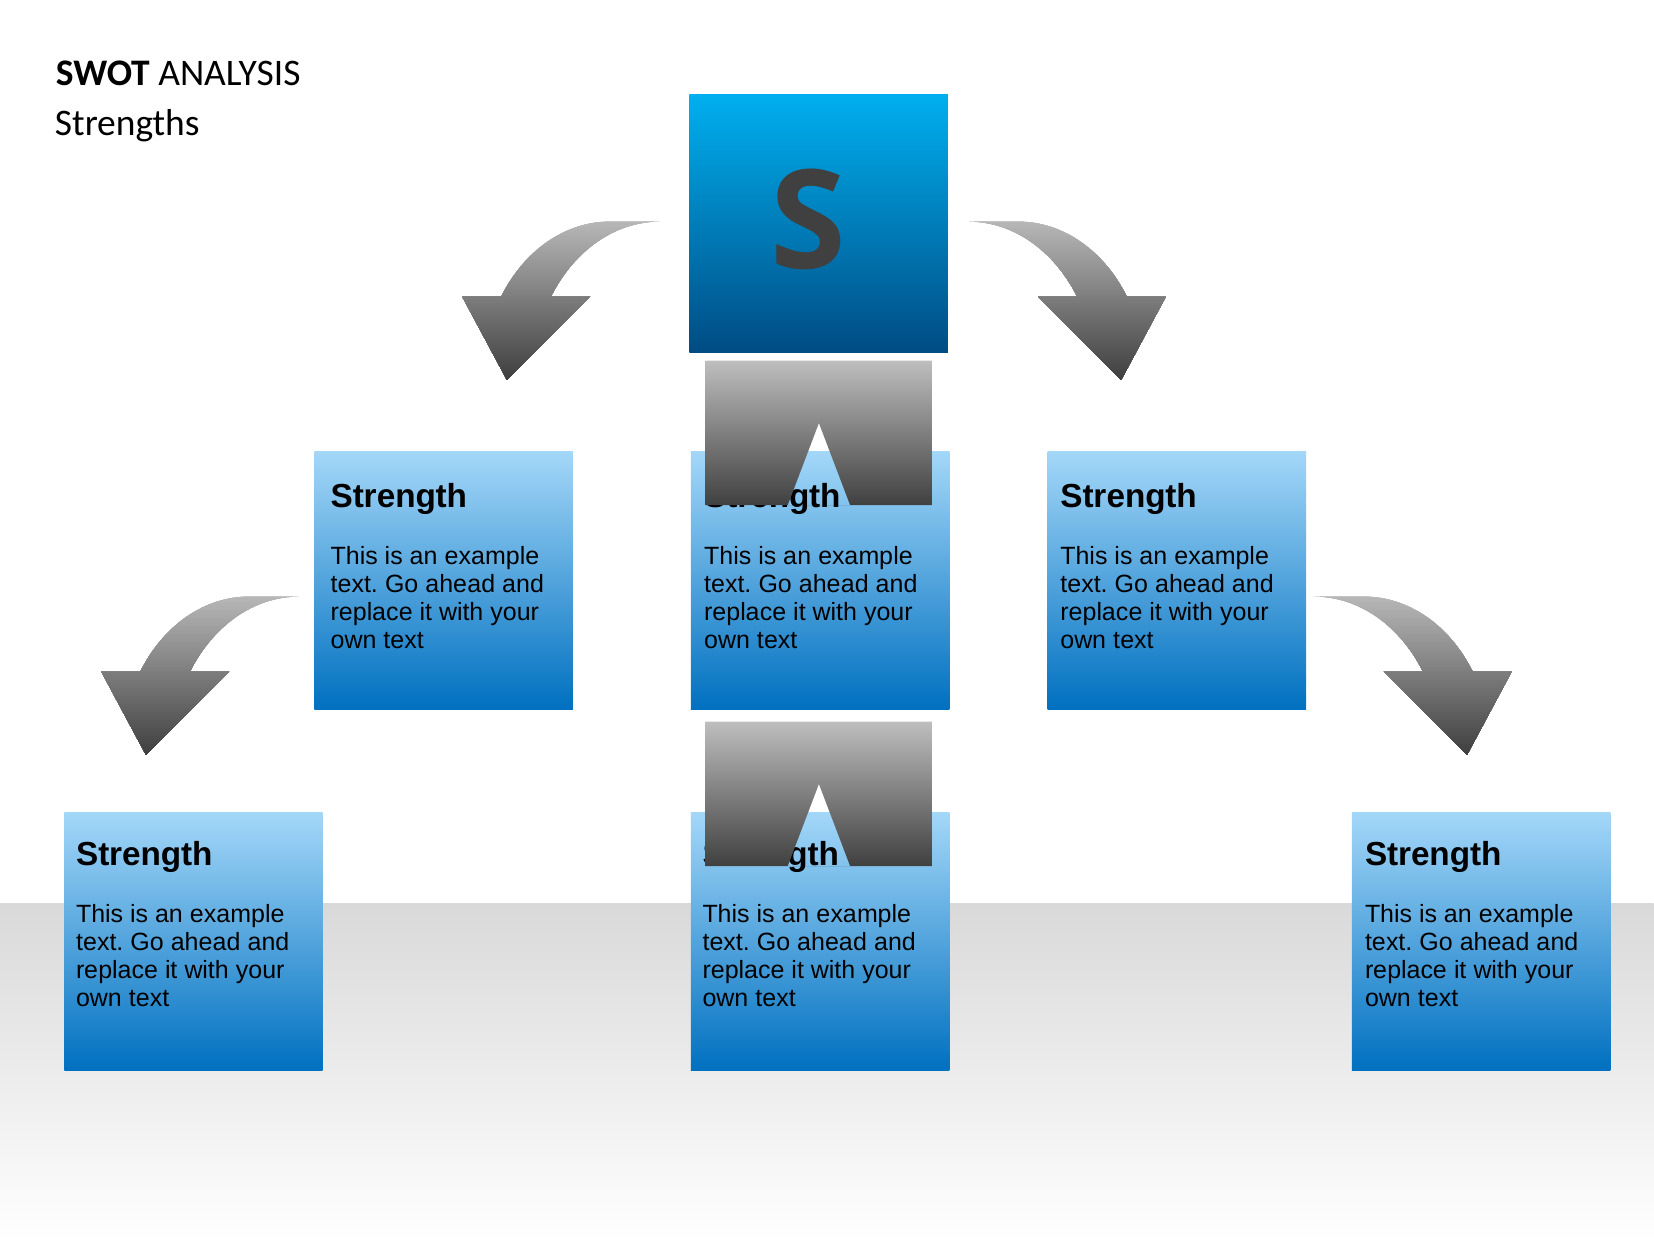

SWOT ANALYSIS
Strengths
S
Strength
This is an example text. Go ahead and replace it with your own text
Strength
This is an example text. Go ahead and replace it with your own text
Strength
This is an example text. Go ahead and replace it with your own text
Strength
This is an example text. Go ahead and replace it with your own text
Strength
This is an example text. Go ahead and replace it with your own text
Strength
This is an example text. Go ahead and replace it with your own text